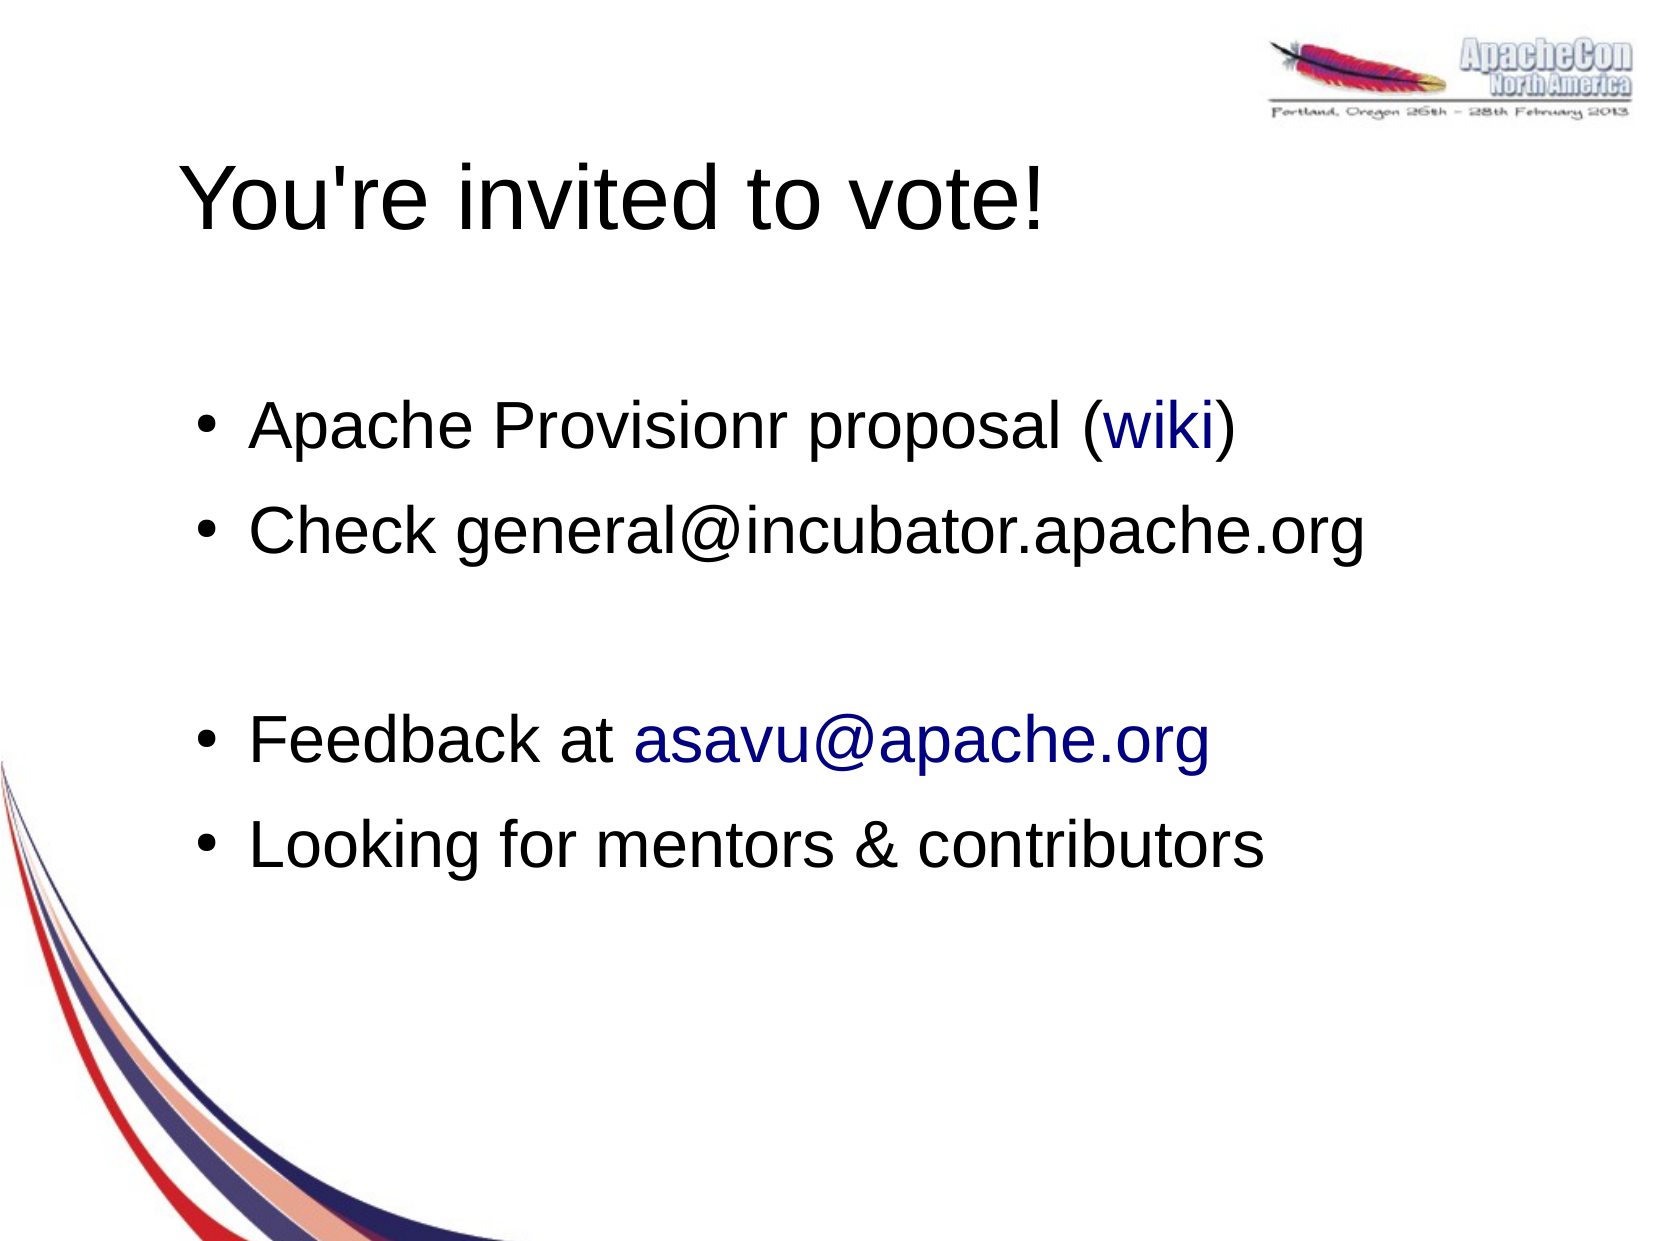

# You're invited to vote!
Apache Provisionr proposal (wiki)
Check general@incubator.apache.org
Feedback at asavu@apache.org
Looking for mentors & contributors